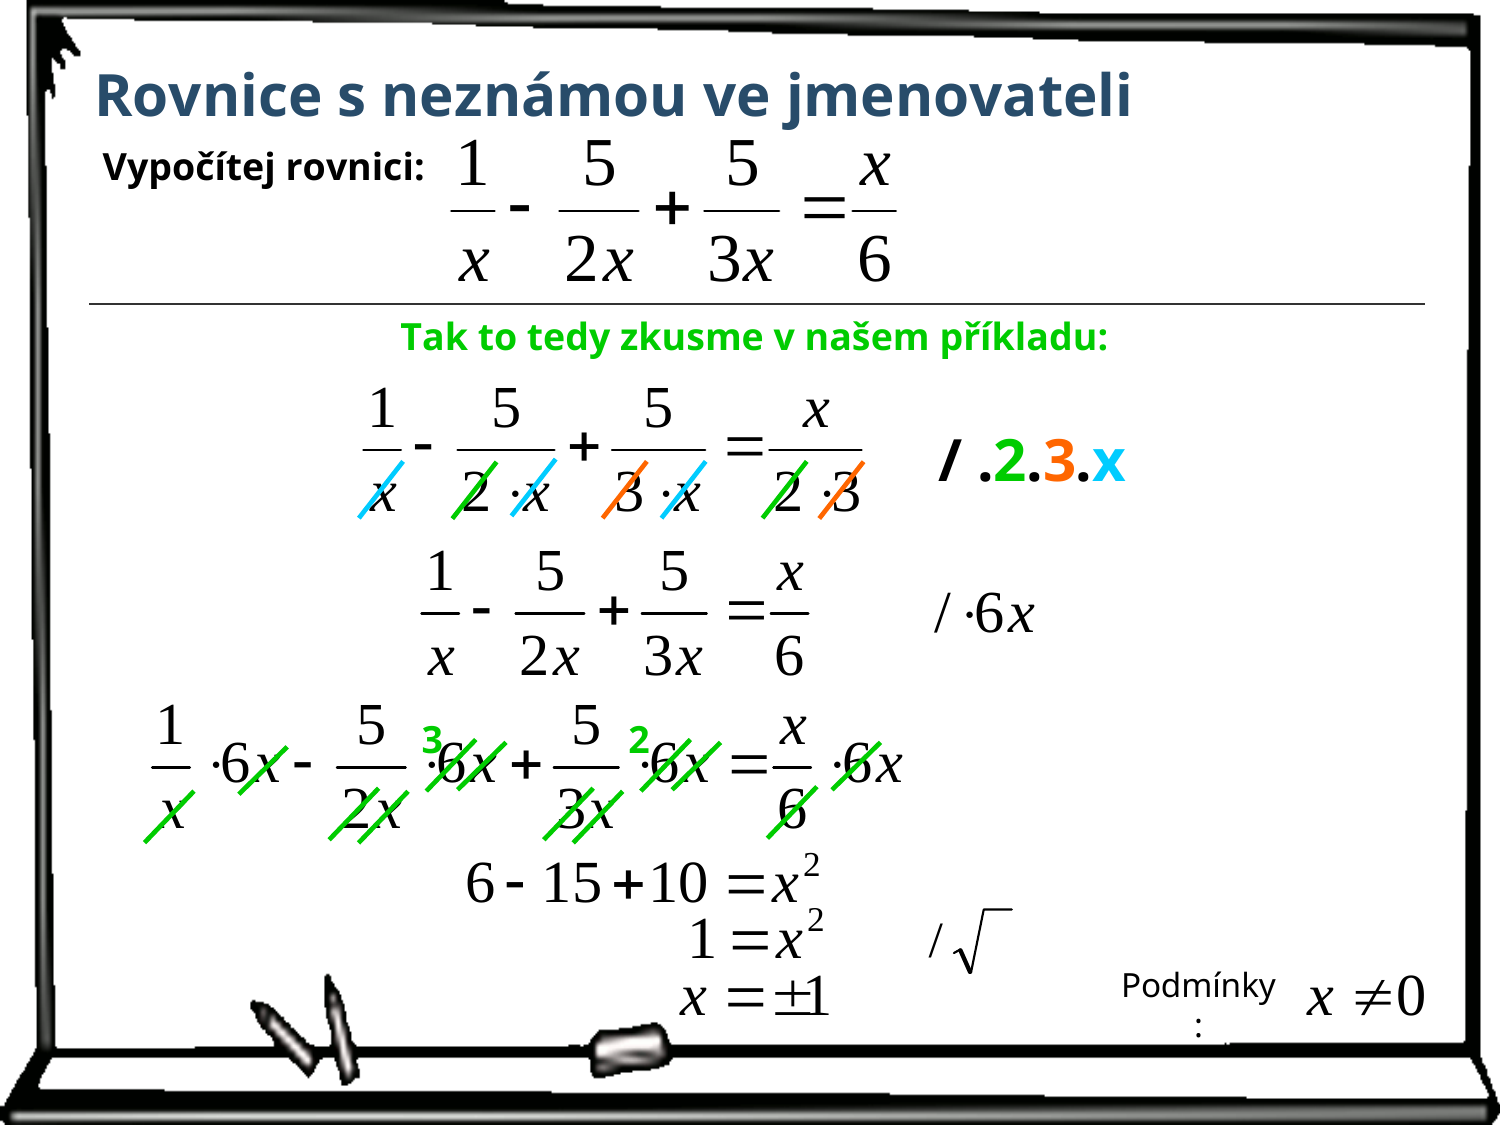

Rovnice s neznámou ve jmenovateli
Vypočítej rovnici:
Tak to tedy zkusme v našem příkladu:
/ .2
.3
.x
3
2
Podmínky: